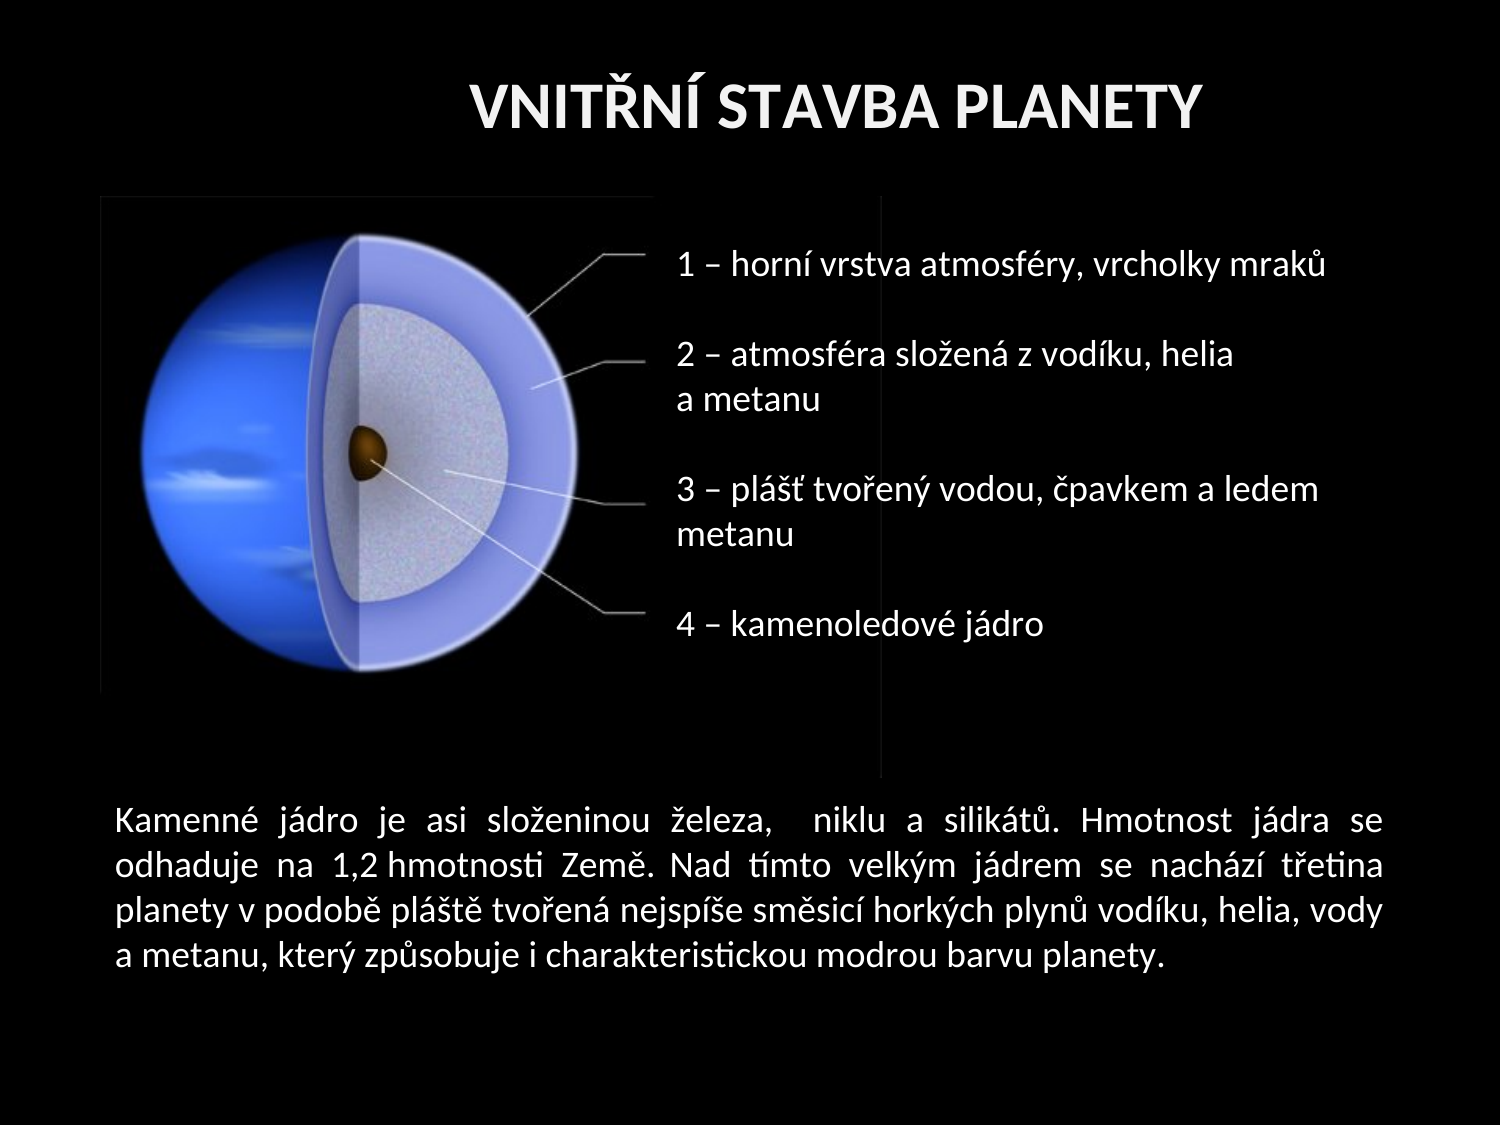

VNITŘNÍ STAVBA PLANETY
1 – horní vrstva atmosféry, vrcholky mraků
2 – atmosféra složená z vodíku, helia
a metanu
3 – plášť tvořený vodou, čpavkem a ledem metanu
4 – kamenoledové jádro
Kamenné jádro je asi složeninou železa, niklu a silikátů. Hmotnost jádra se odhaduje na 1,2 hmotnosti Země. Nad tímto velkým jádrem se nachází třetina planety v podobě pláště tvořená nejspíše směsicí horkých plynů vodíku, helia, vody a metanu, který způsobuje i charakteristickou modrou barvu planety.